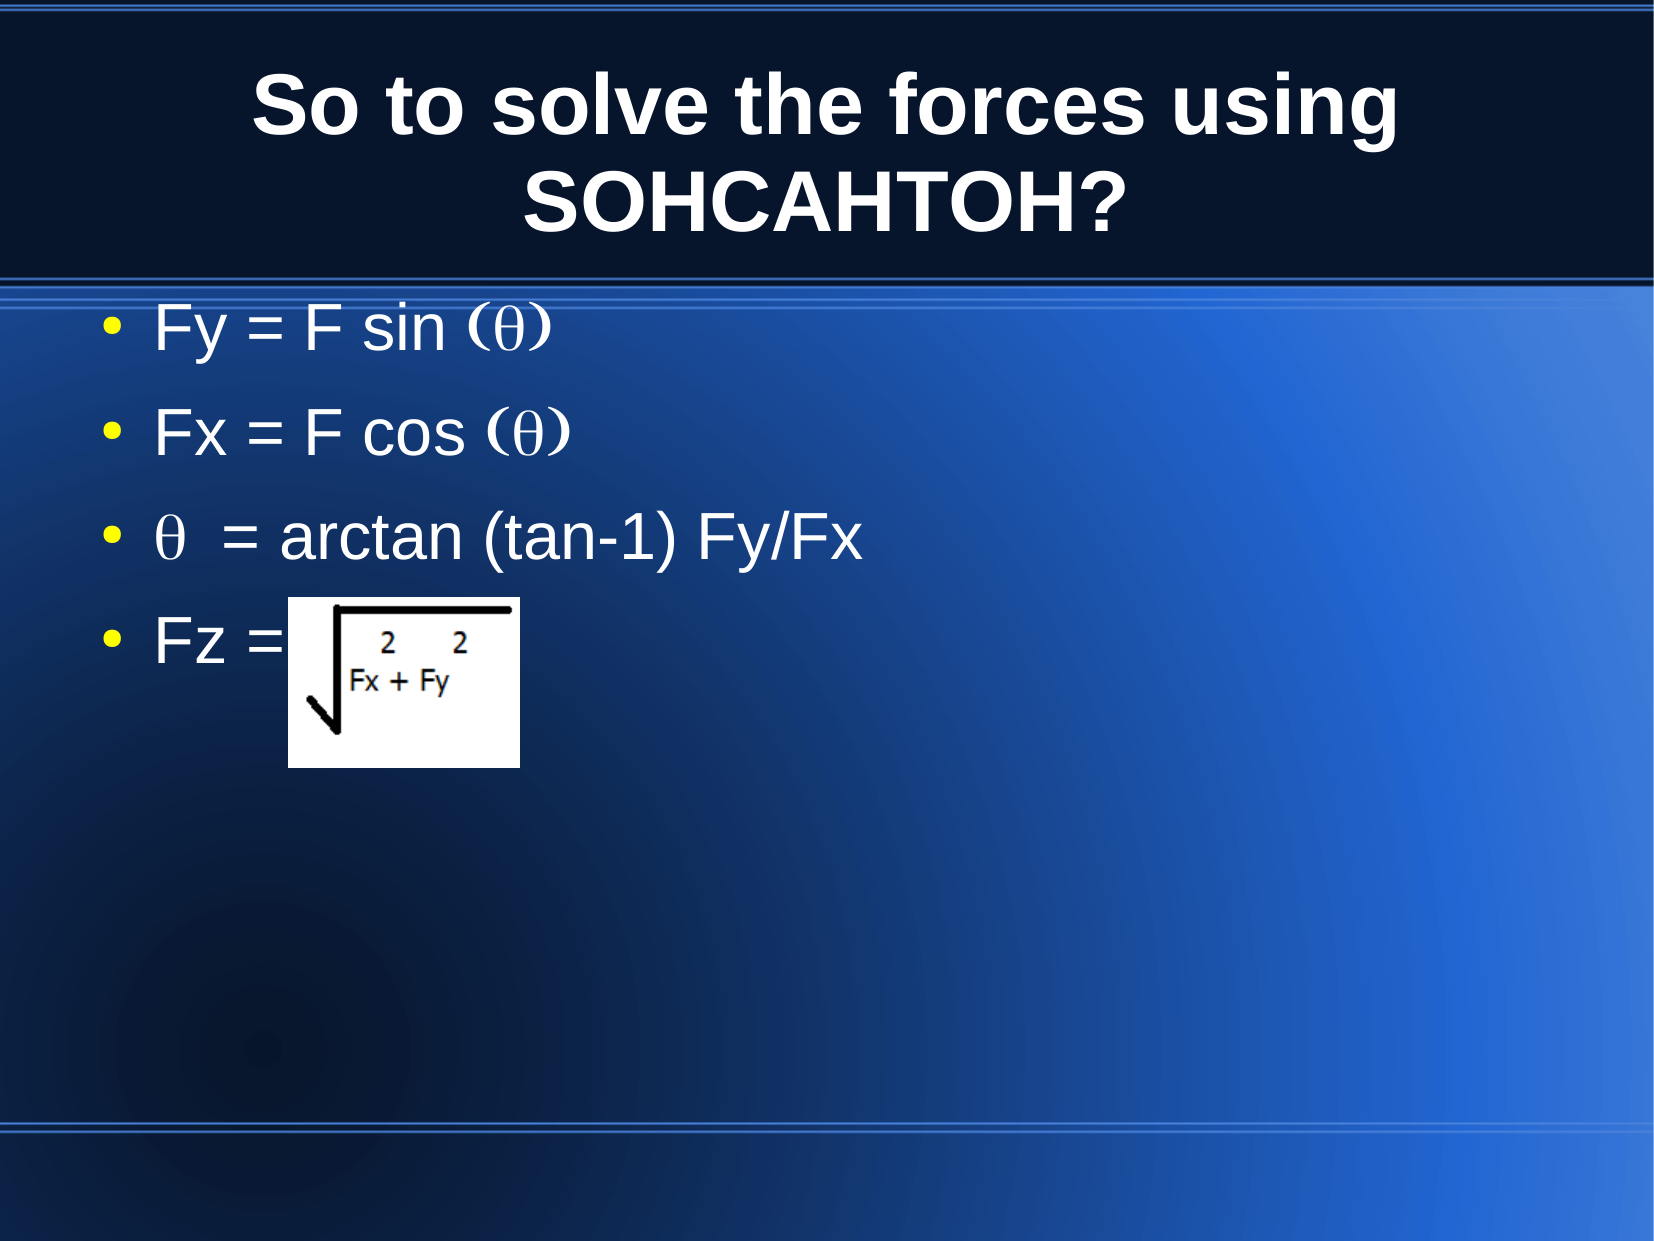

# So to solve the forces using SOHCAHTOH?
Fy = F sin (q)
Fx = F cos (q)
q = arctan (tan-1) Fy/Fx
Fz =